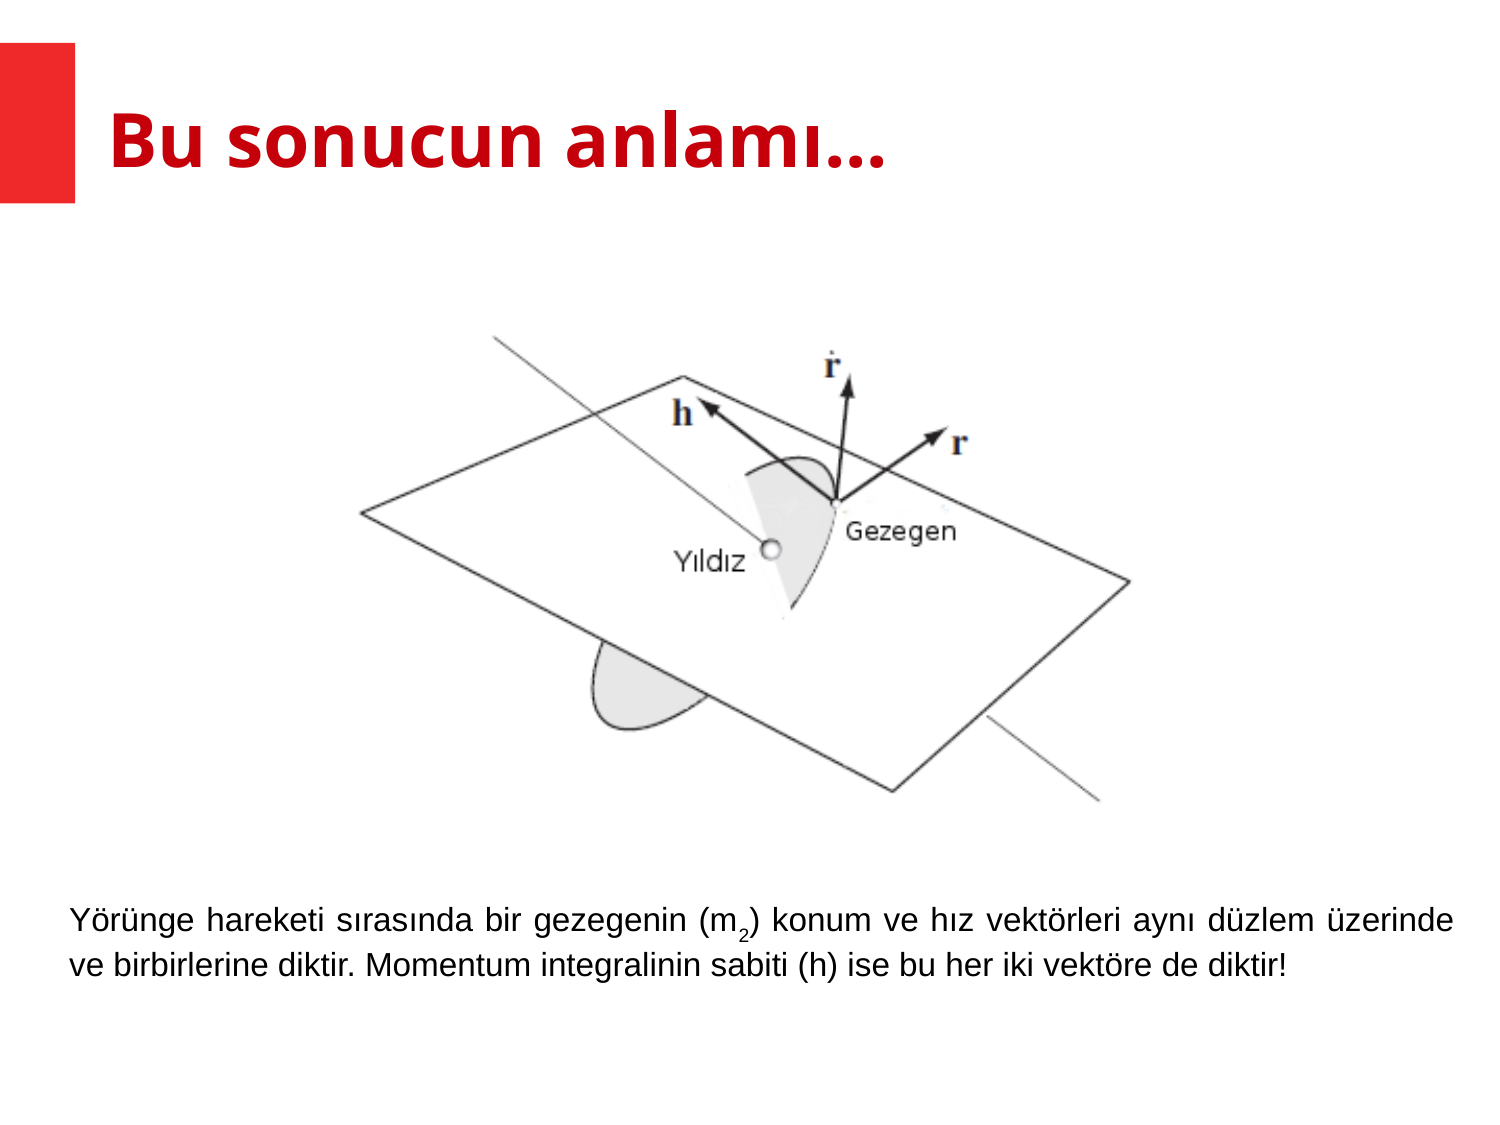

# Bu sonucun anlamı...
Yörünge hareketi sırasında bir gezegenin (m2) konum ve hız vektörleri aynı düzlem üzerinde ve birbirlerine diktir. Momentum integralinin sabiti (h) ise bu her iki vektöre de diktir!